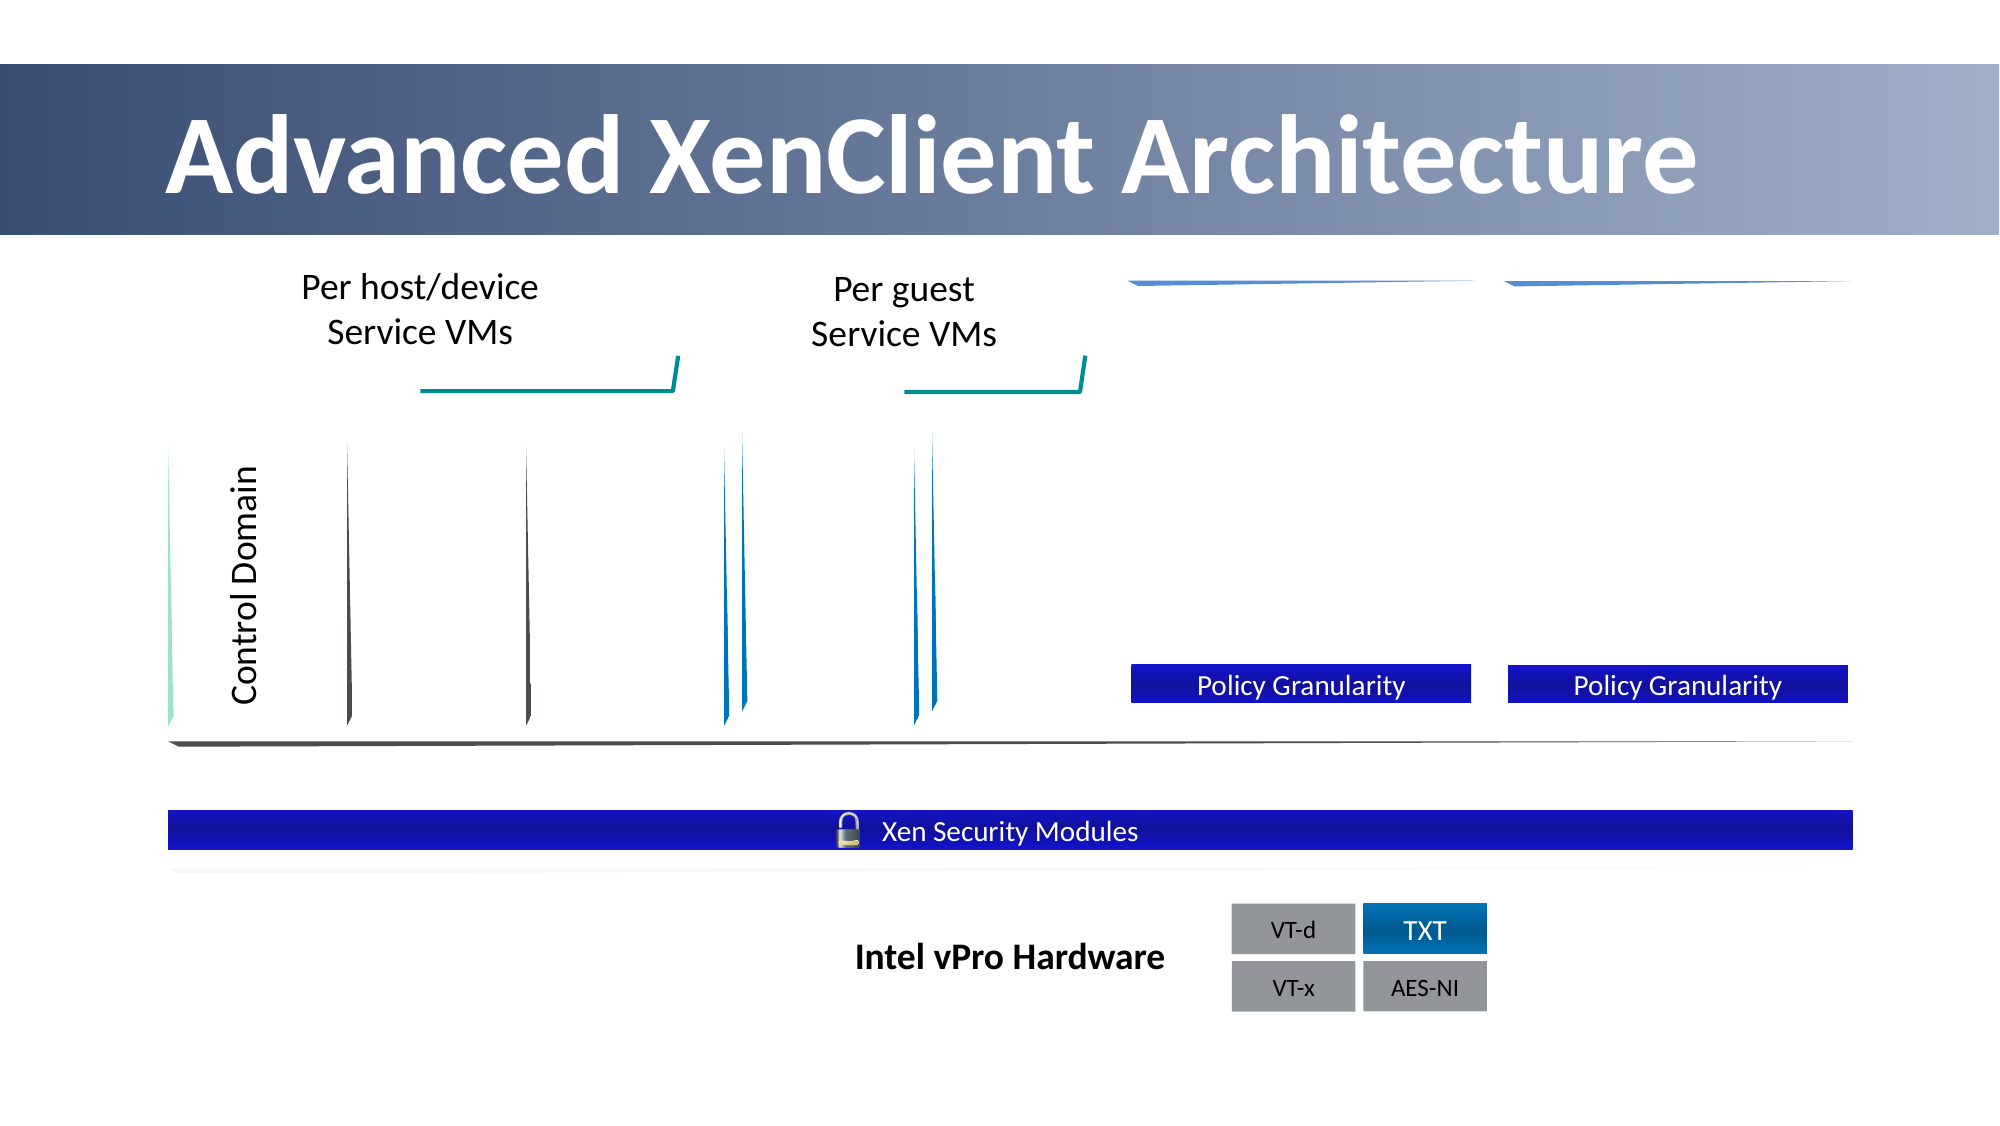

# Advanced XenClient Architecture
Per host/device
Service VMs
Per guest
Service VMs
User VM
User VM
Device Emulate
VPN Isolation
Management Domain
Device Emulation
Control Domain
Network Isolation
VPN Isolation
Policy Granularity
Policy Granularity
Xen Hypervisor
Xen Security Modules
Intel vPro Hardware
TXT
VT-d
AES-NI
VT-x